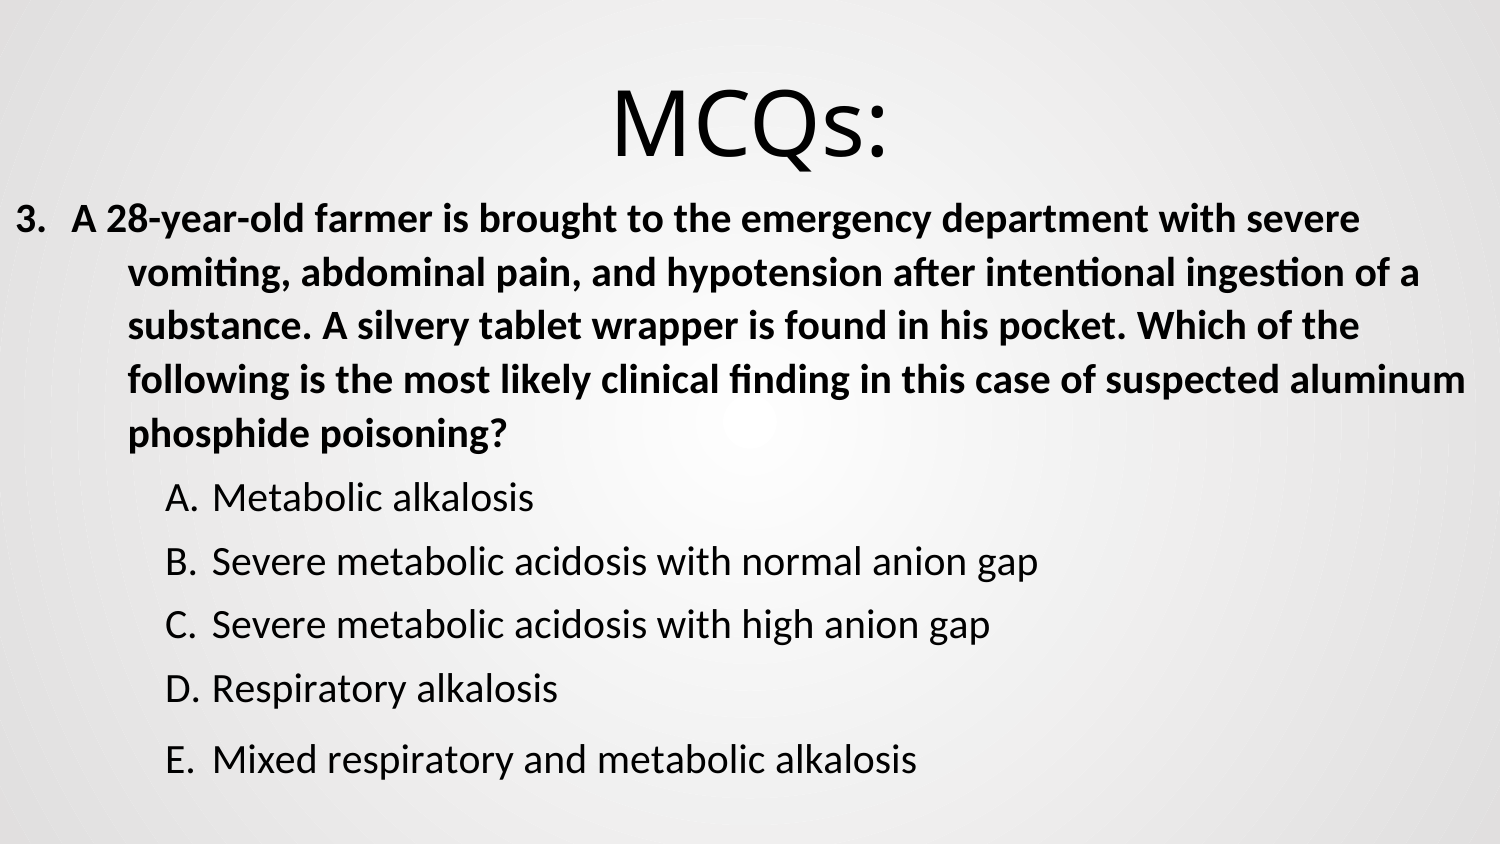

MCQs:
# A 28-year-old farmer is brought to the emergency department with severe vomiting, abdominal pain, and hypotension after intentional ingestion of a substance. A silvery tablet wrapper is found in his pocket. Which of the following is the most likely clinical finding in this case of suspected aluminum phosphide poisoning?
Metabolic alkalosis
Severe metabolic acidosis with normal anion gap
Severe metabolic acidosis with high anion gap
Respiratory alkalosis
Mixed respiratory and metabolic alkalosis